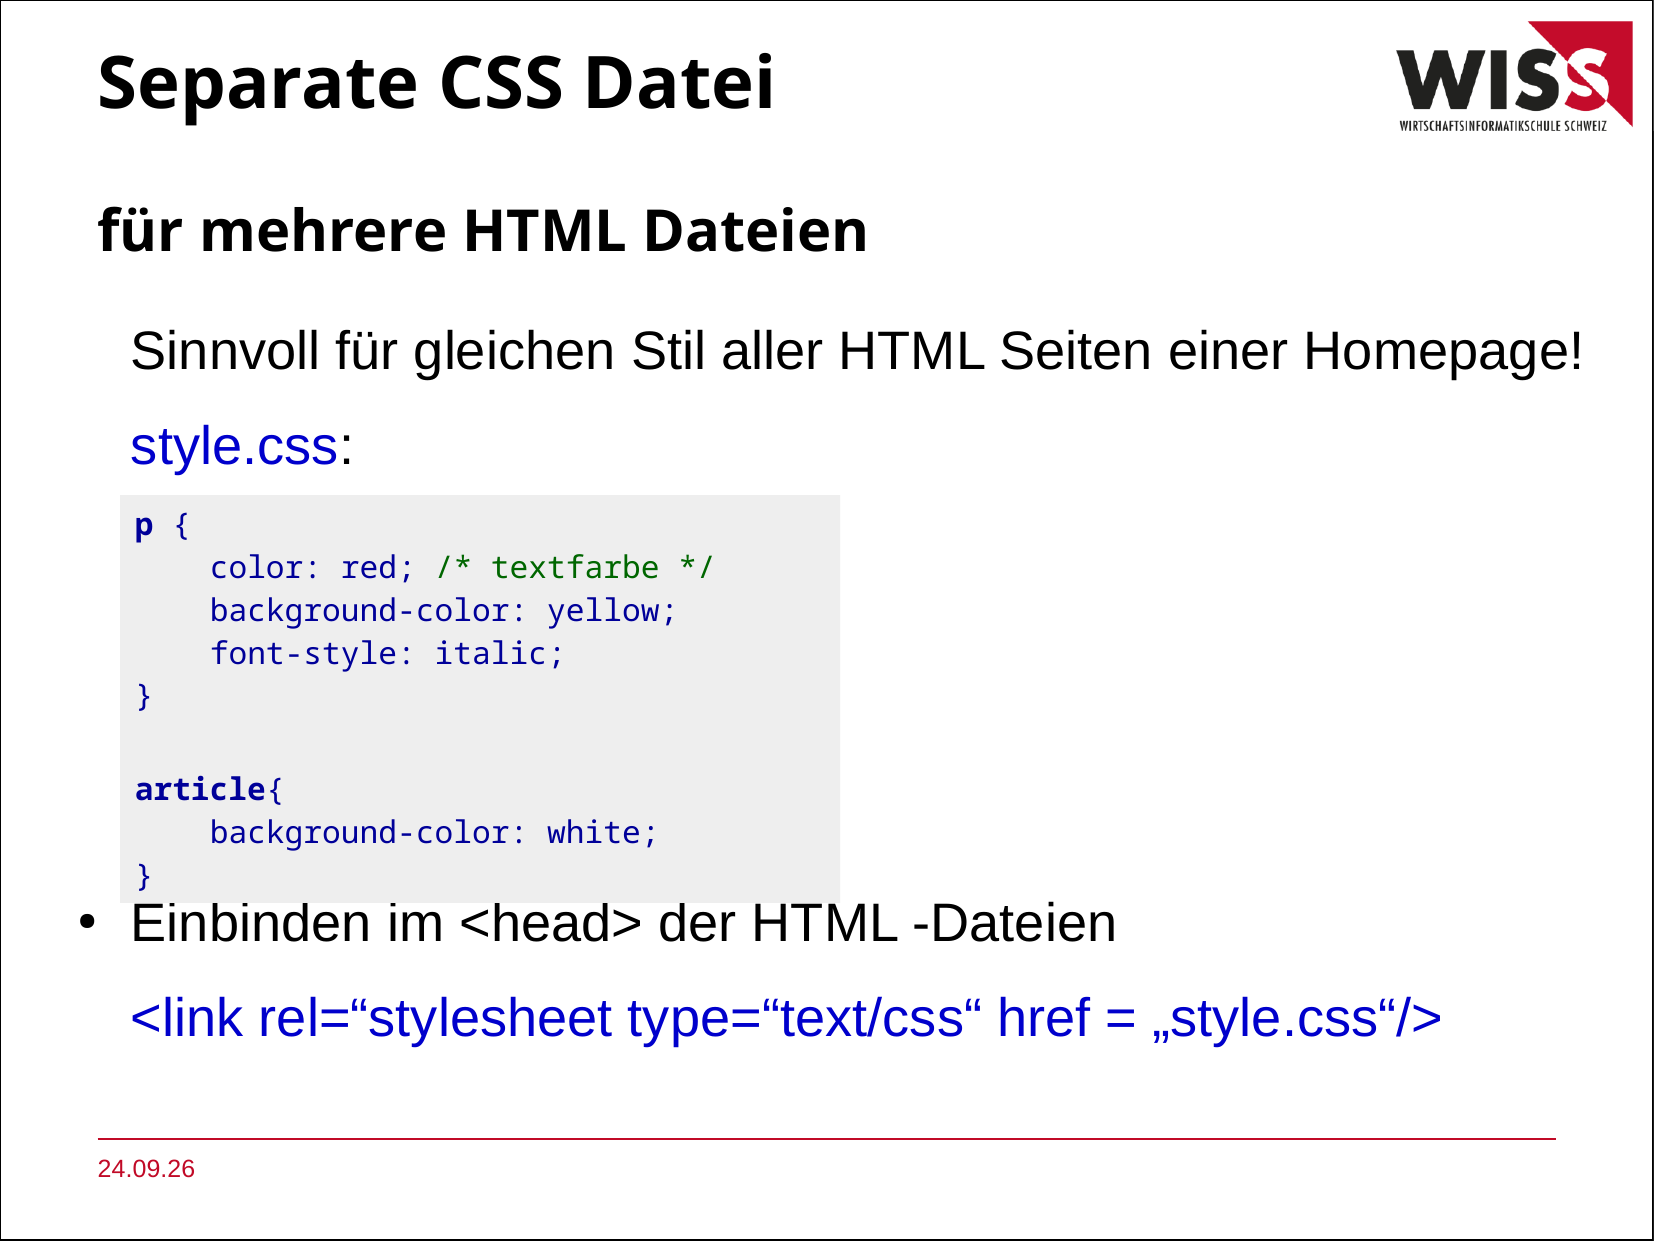

# Separate CSS Datei für mehrere HTML Dateien
Sinnvoll für gleichen Stil aller HTML Seiten einer Homepage!
style.css:
Einbinden im <head> der HTML -Dateien
<link rel=“stylesheet type=“text/css“ href = „style.css“/>
p {
	color: red; /* textfarbe */
 background-color: yellow;
	font-style: italic;
}
article{
	background-color: white;
}